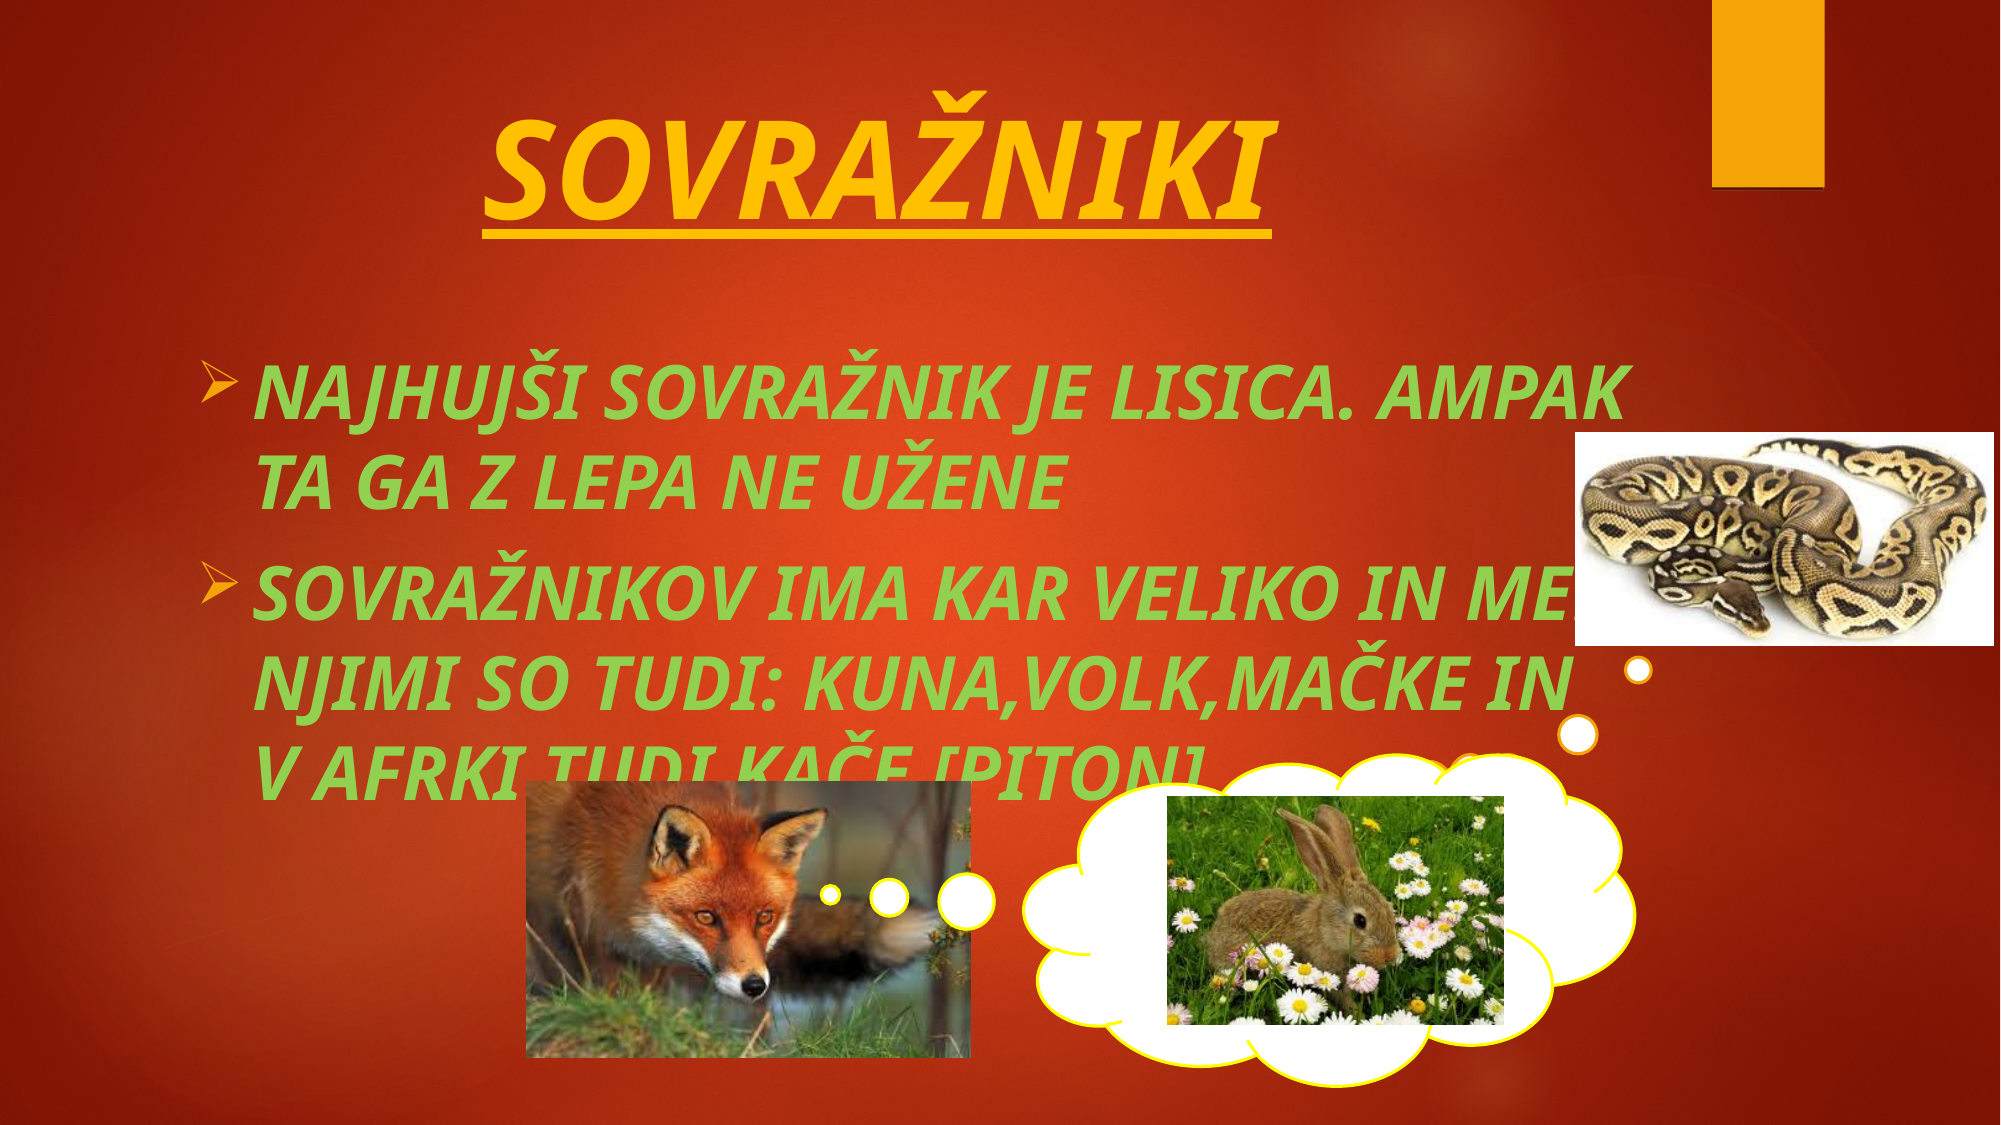

# SOVRAŽNIKI
NAJHUJŠI SOVRAŽNIK JE LISICA. AMPAK TA GA Z LEPA NE UŽENE
SOVRAŽNIKOV IMA KAR VELIKO IN MED NJIMI SO TUDI: KUNA,VOLK,MAČKE IN V AFRKI TUDI KAČE [PITON].